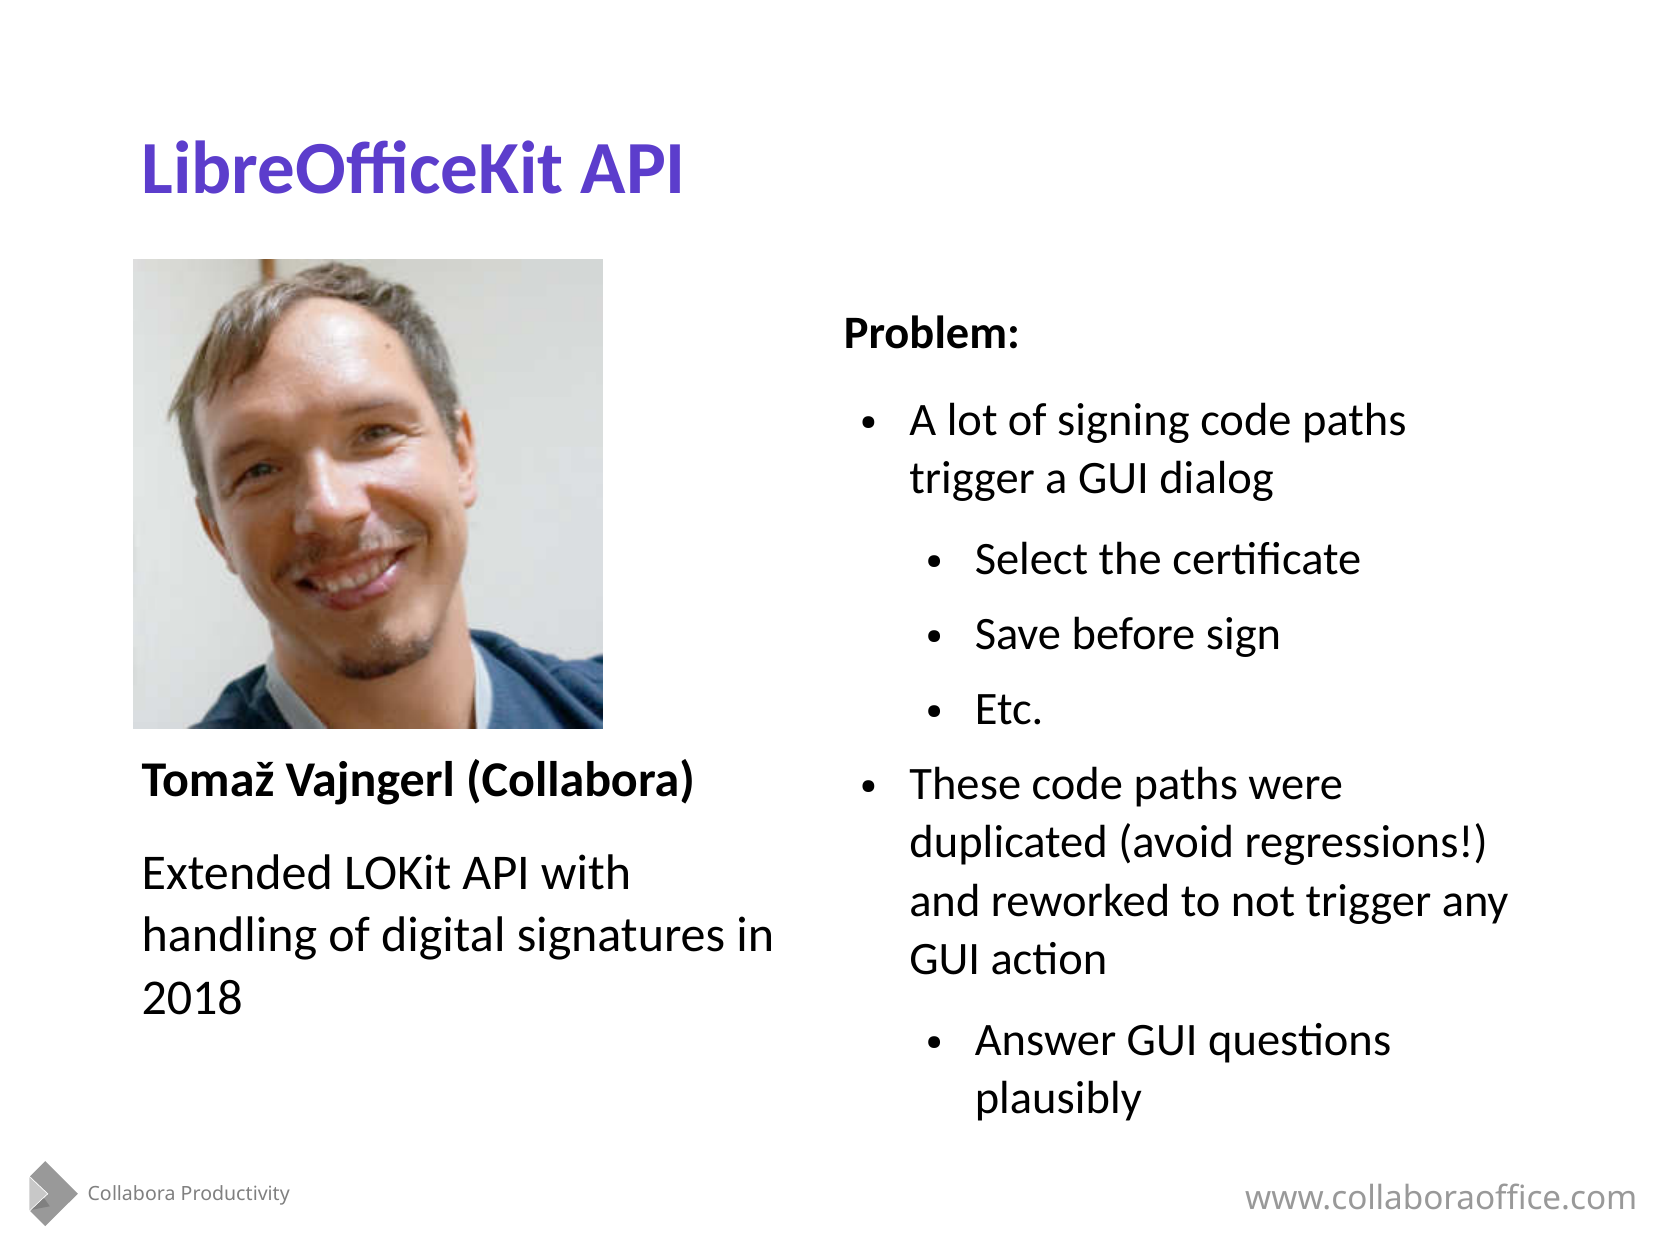

# LibreOfficeKit API
Tomaž Vajngerl (Collabora)
Extended LOKit API with handling of digital signatures in 2018
Problem:
A lot of signing code paths trigger a GUI dialog
Select the certificate
Save before sign
Etc.
These code paths were duplicated (avoid regressions!) and reworked to not trigger any GUI action
Answer GUI questions plausibly